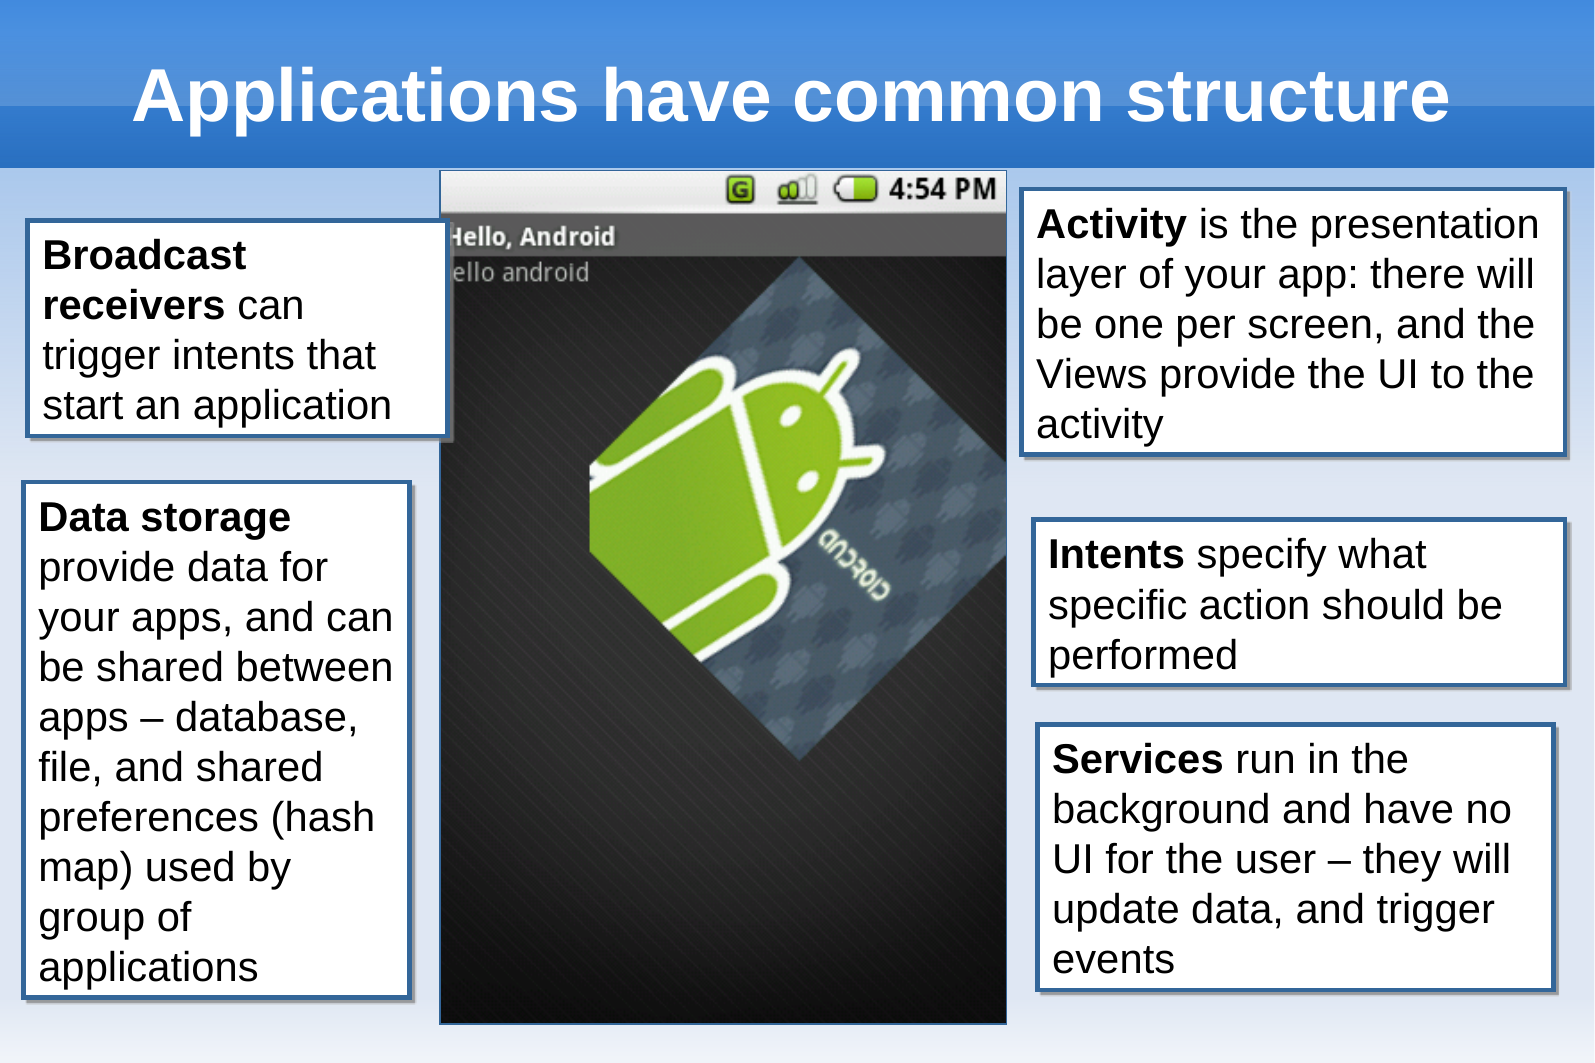

# Applications have common structure
Activity is the presentation layer of your app: there will be one per screen, and the Views provide the UI to the activity
Broadcast receivers can trigger intents that start an application
Data storage provide data for your apps, and can be shared between apps – database, file, and shared preferences (hash map) used by group of applications
Intents specify what specific action should be performed
Services run in the background and have no UI for the user – they will update data, and trigger events